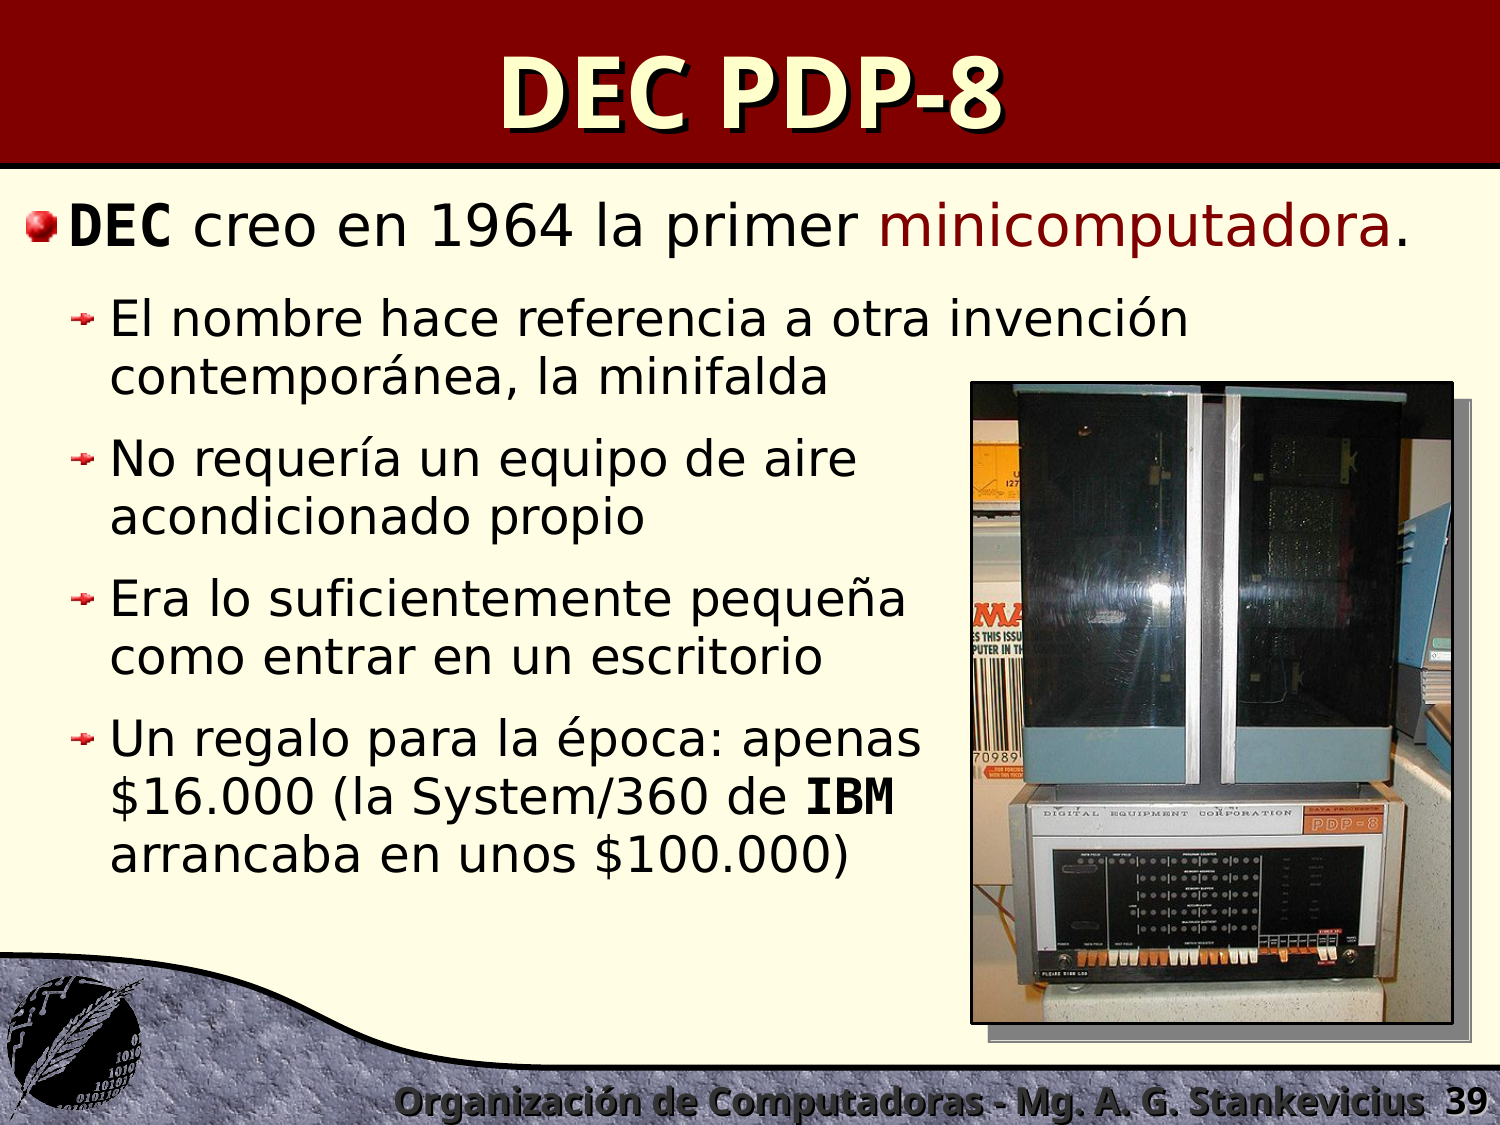

# DEC PDP-8
DEC creo en 1964 la primer minicomputadora.
El nombre hace referencia a otra invención contemporánea, la minifalda
No requería un equipo de aire
acondicionado propio
Era lo suficientemente pequeña
como entrar en un escritorio
Un regalo para la época: apenas
$16.000 (la System/360 de IBM
arrancaba en unos $100.000)
39